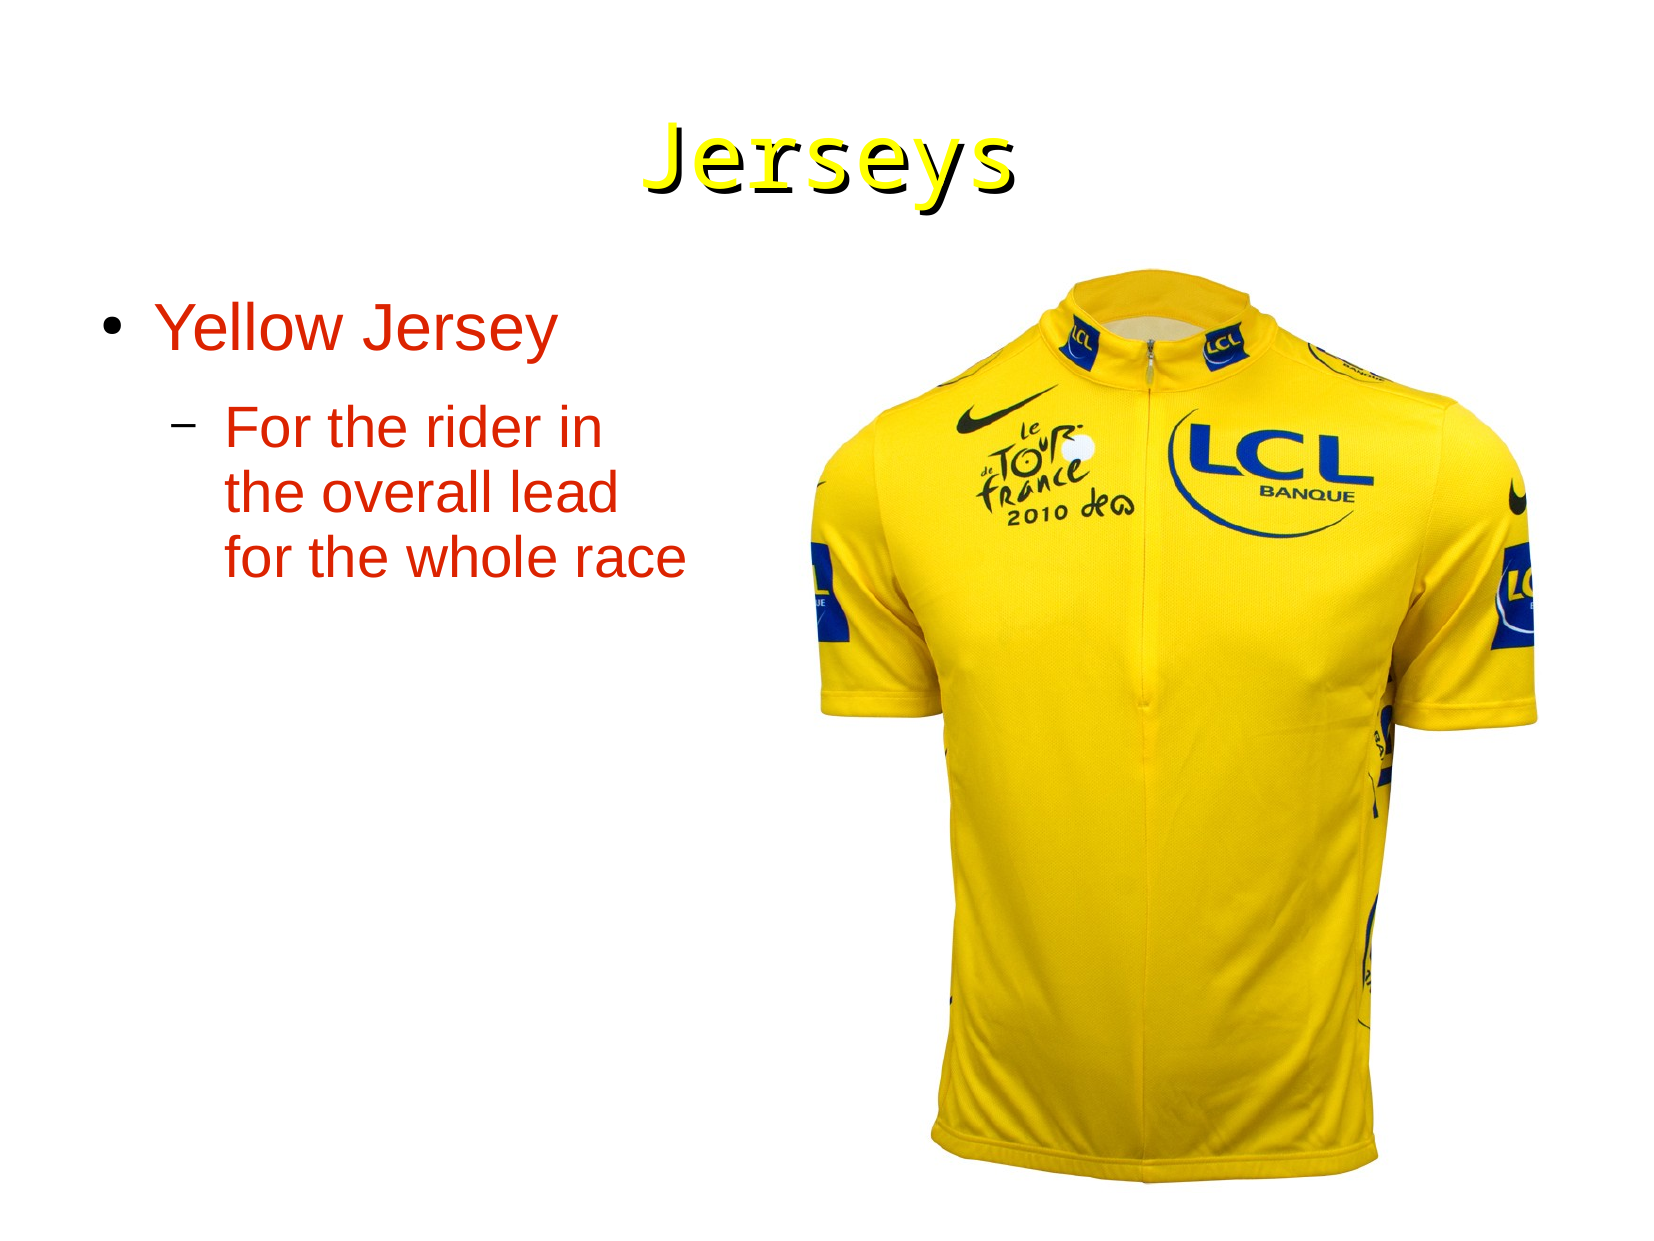

# Jerseys
Yellow Jersey
For the rider in
the overall lead
for the whole race